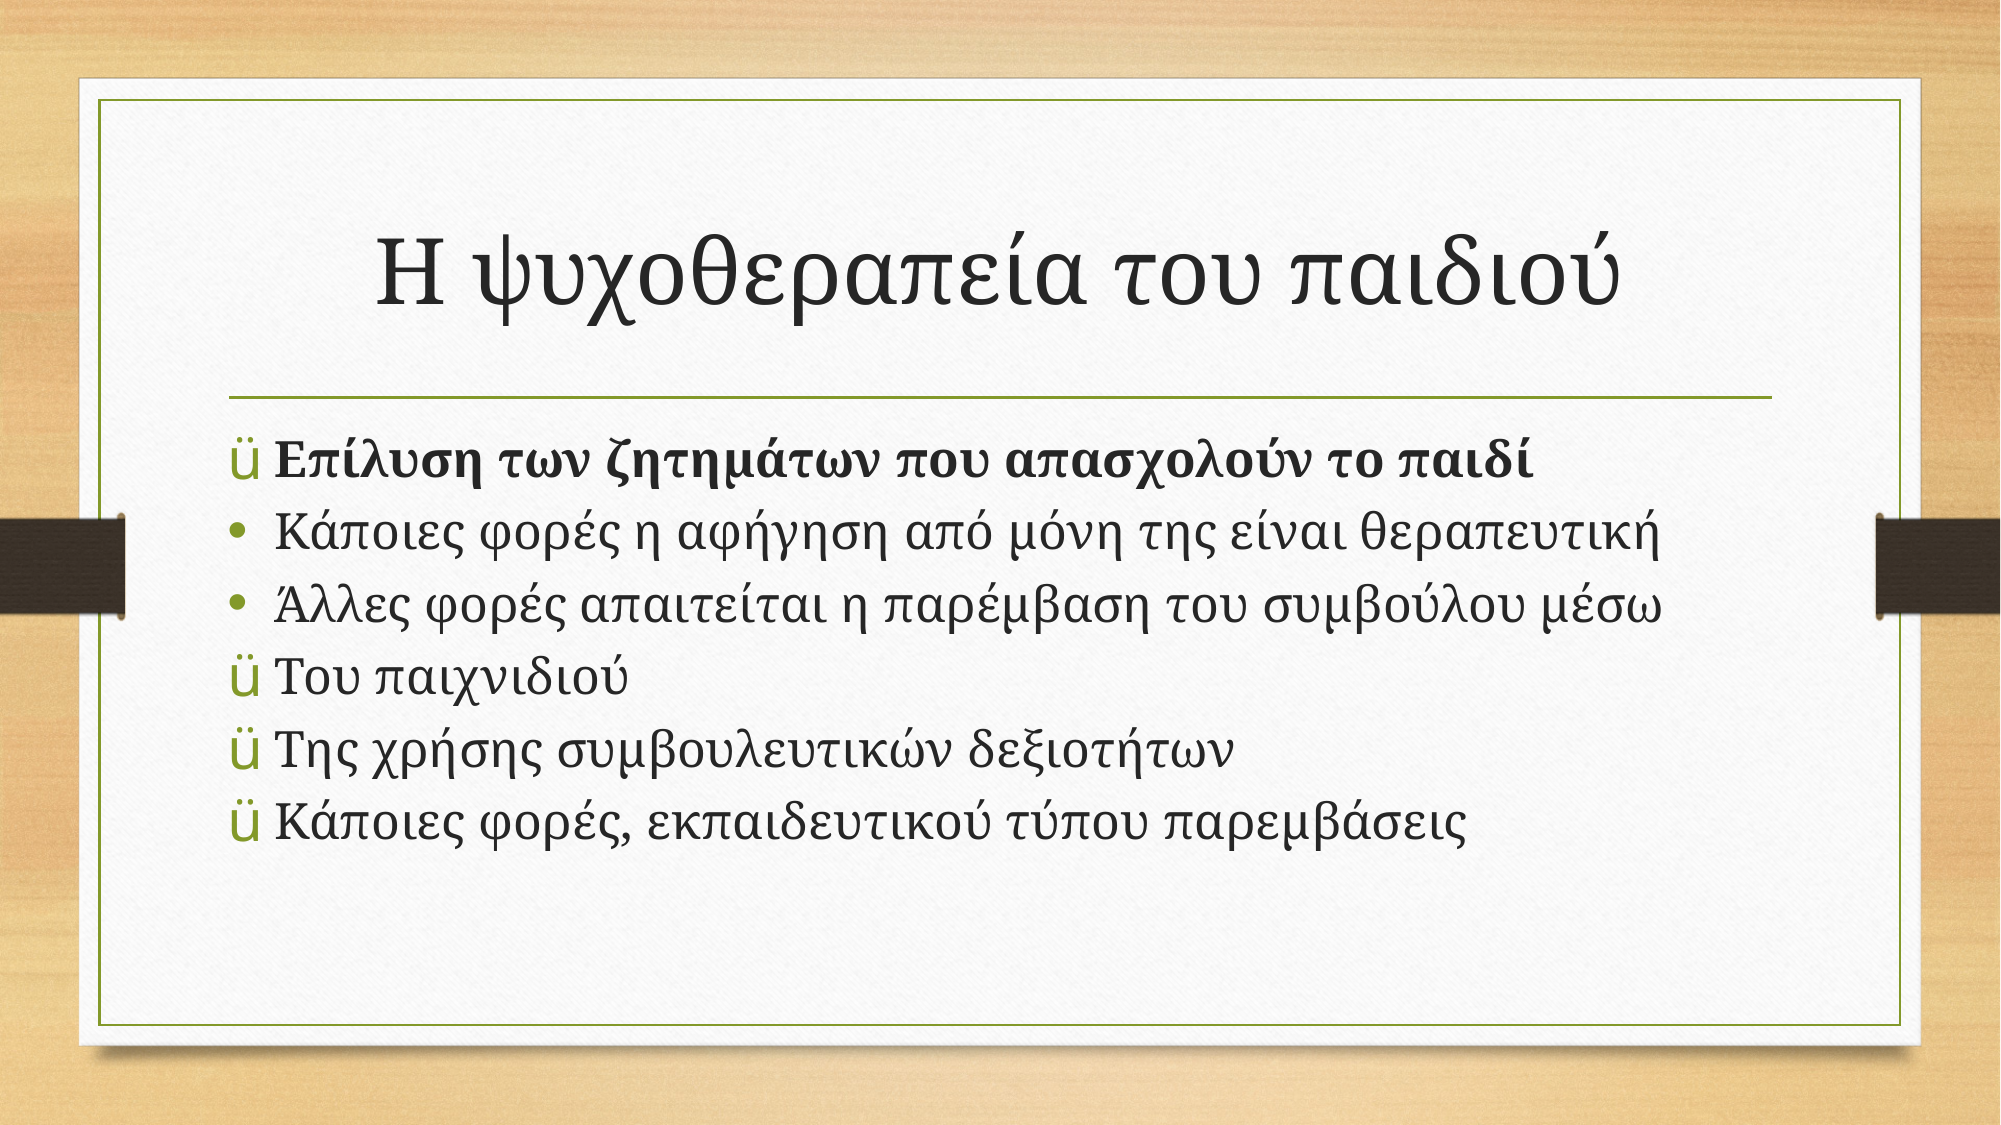

# Η ψυχοθεραπεία του παιδιού
Επίλυση των ζητημάτων που απασχολούν το παιδί
Κάποιες φορές η αφήγηση από μόνη της είναι θεραπευτική
Άλλες φορές απαιτείται η παρέμβαση του συμβούλου μέσω
Του παιχνιδιού
Της χρήσης συμβουλευτικών δεξιοτήτων
Κάποιες φορές, εκπαιδευτικού τύπου παρεμβάσεις